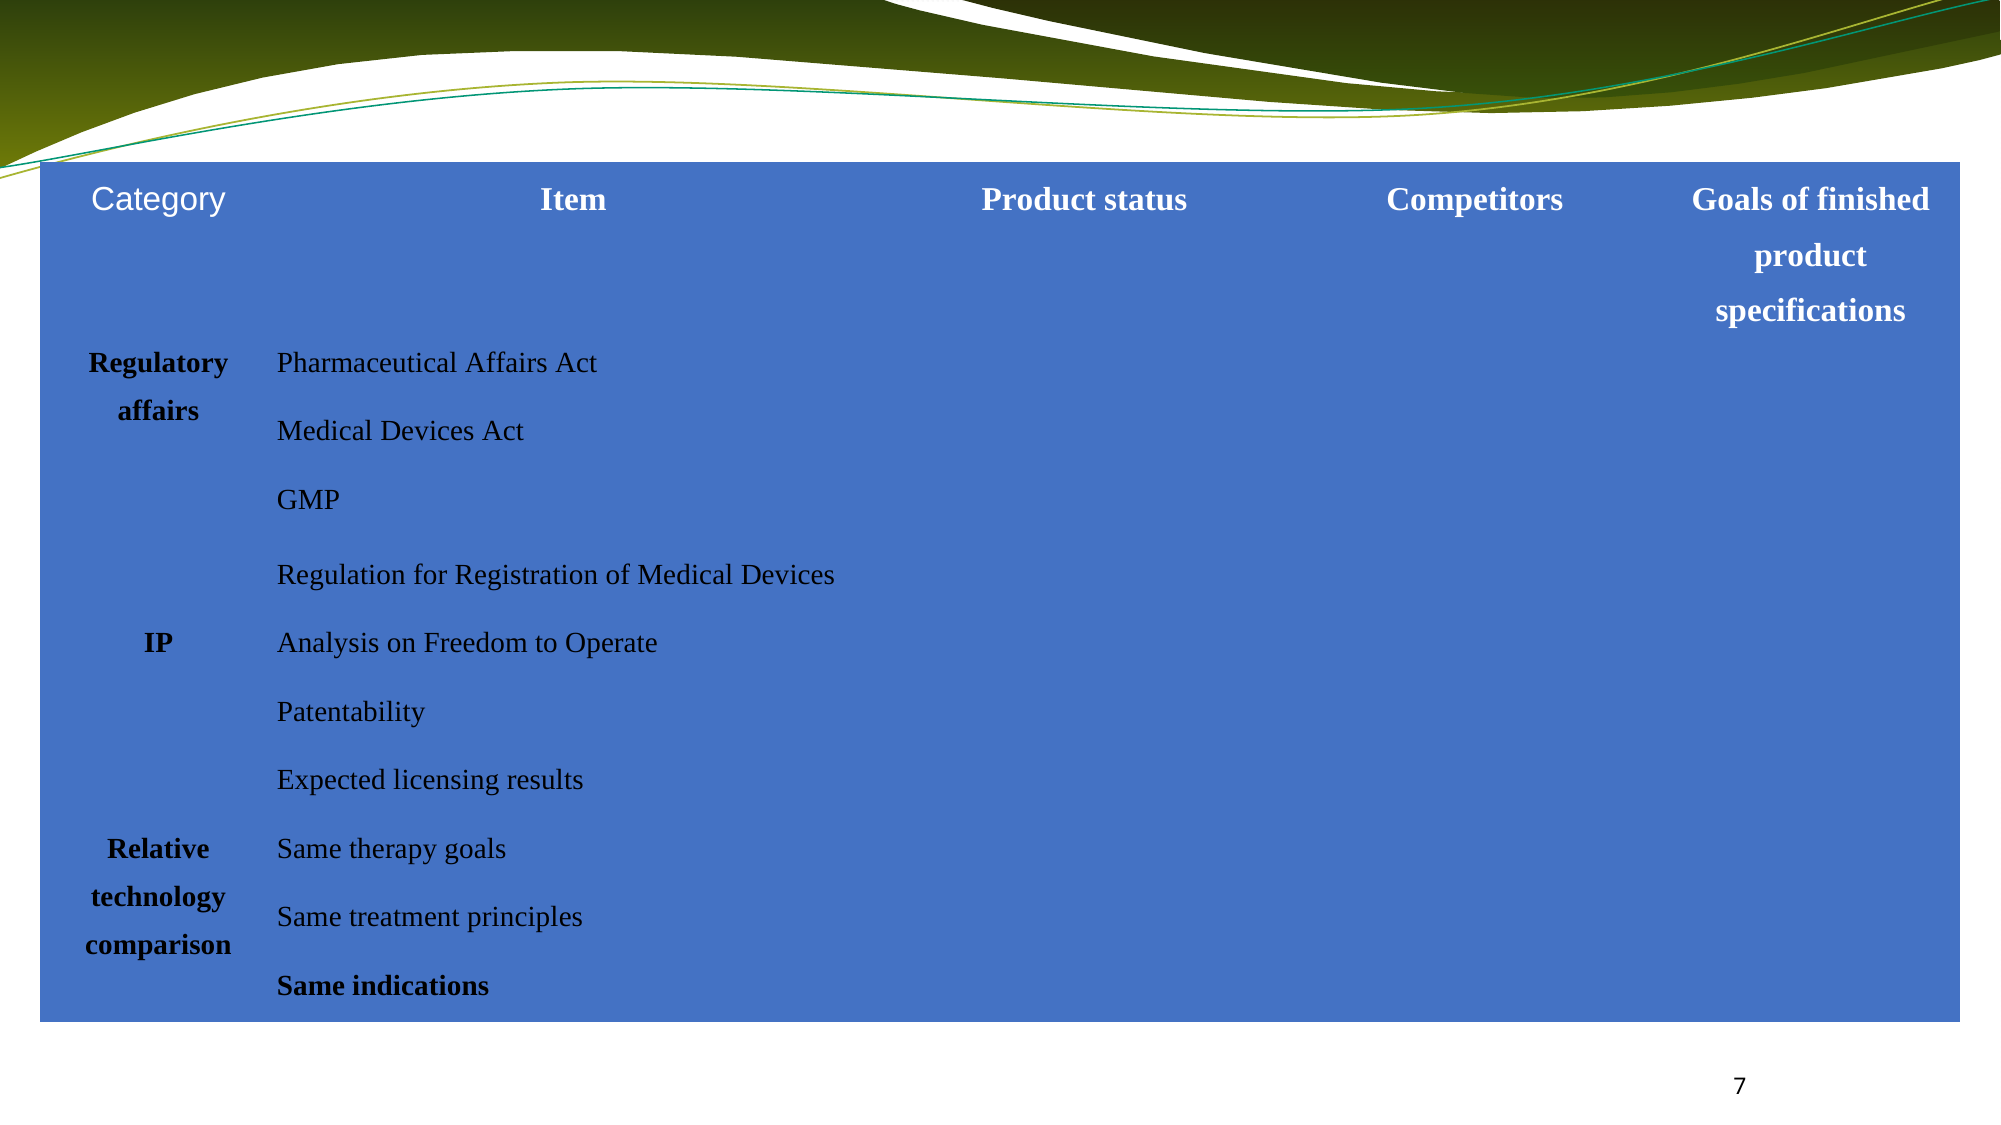

| Category | Item | Product status | Competitors | Goals of finished product specifications |
| --- | --- | --- | --- | --- |
| Regulatory affairs | Pharmaceutical Affairs Act | | | |
| | Medical Devices Act | | | |
| | GMP | | | |
| | Regulation for Registration of Medical Devices | | | |
| IP | Analysis on Freedom to Operate | | | |
| | Patentability | | | |
| | Expected licensing results | | | |
| Relative technology comparison | Same therapy goals | | | |
| | Same treatment principles | | | |
| | Same indications | | | |
#